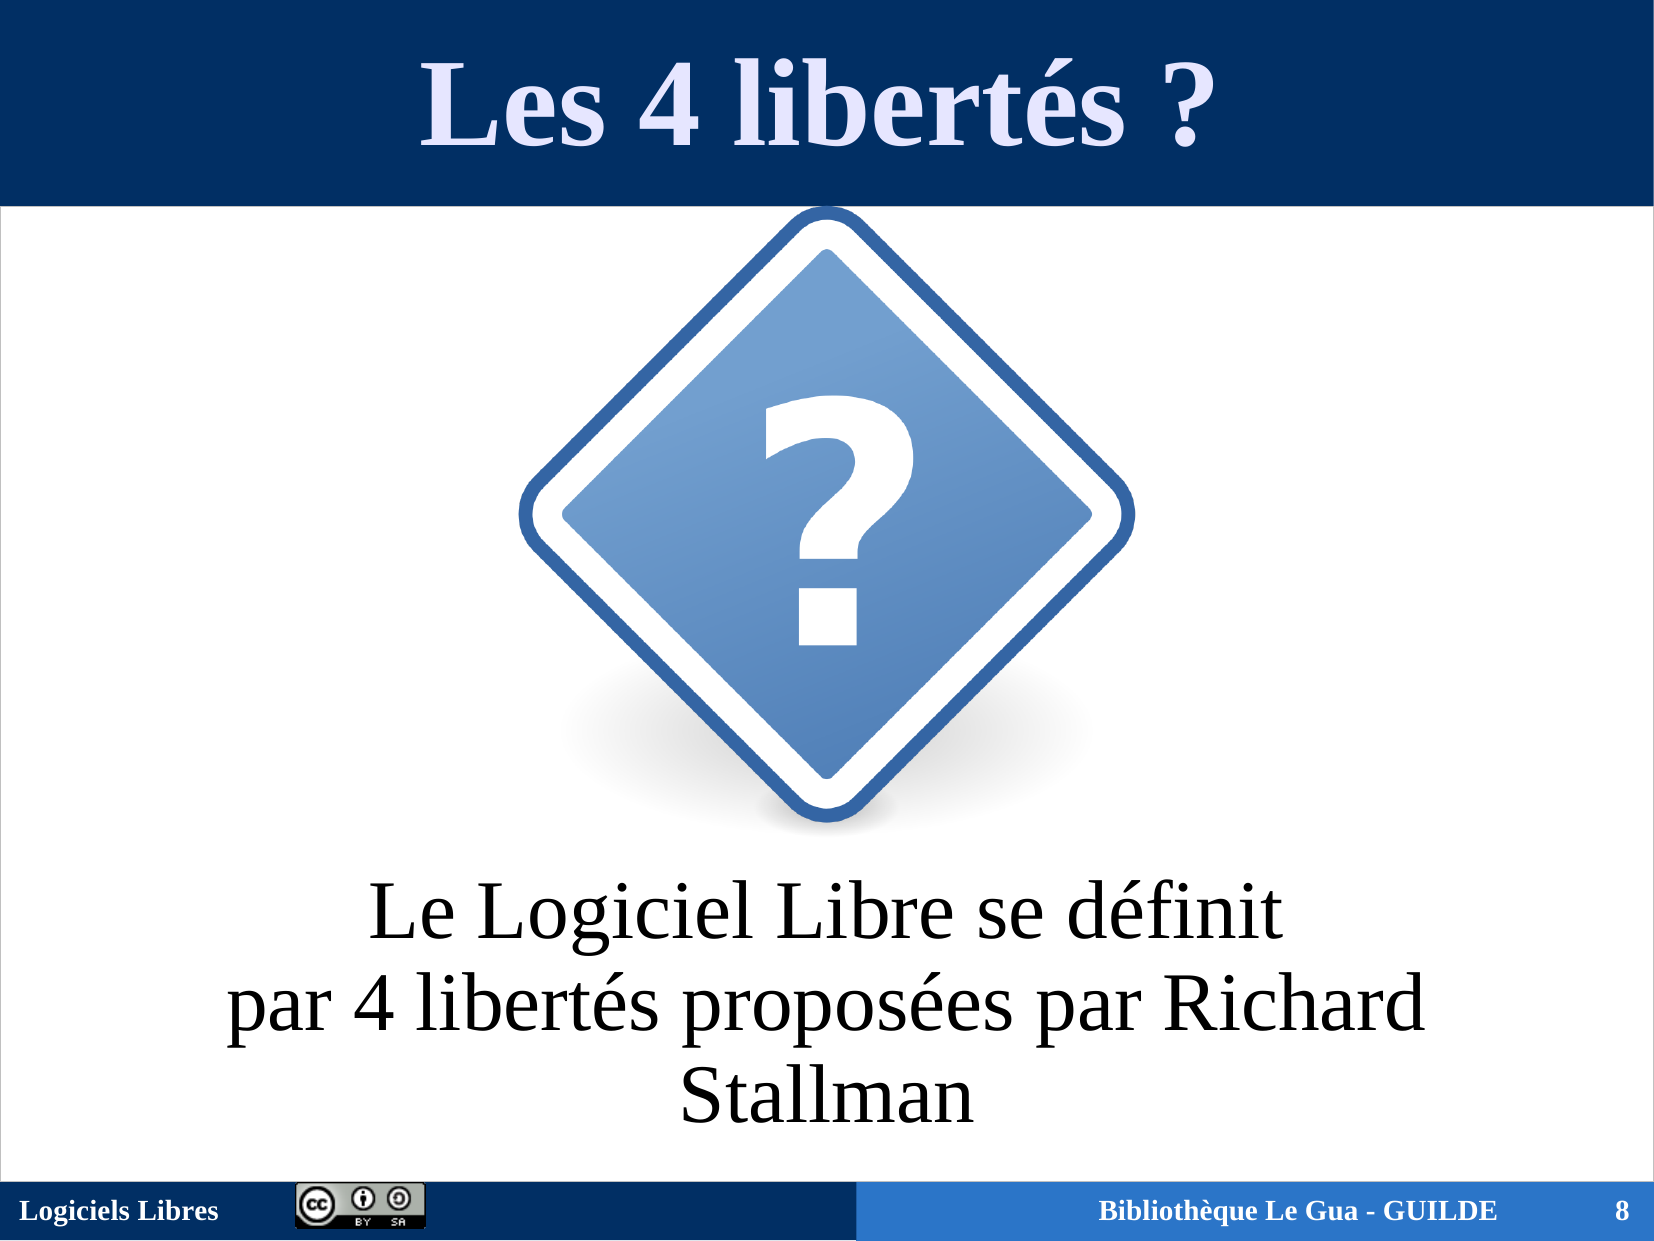

# Les 4 libertés ?
Le Logiciel Libre se définit
par 4 libertés proposées par Richard Stallman
8